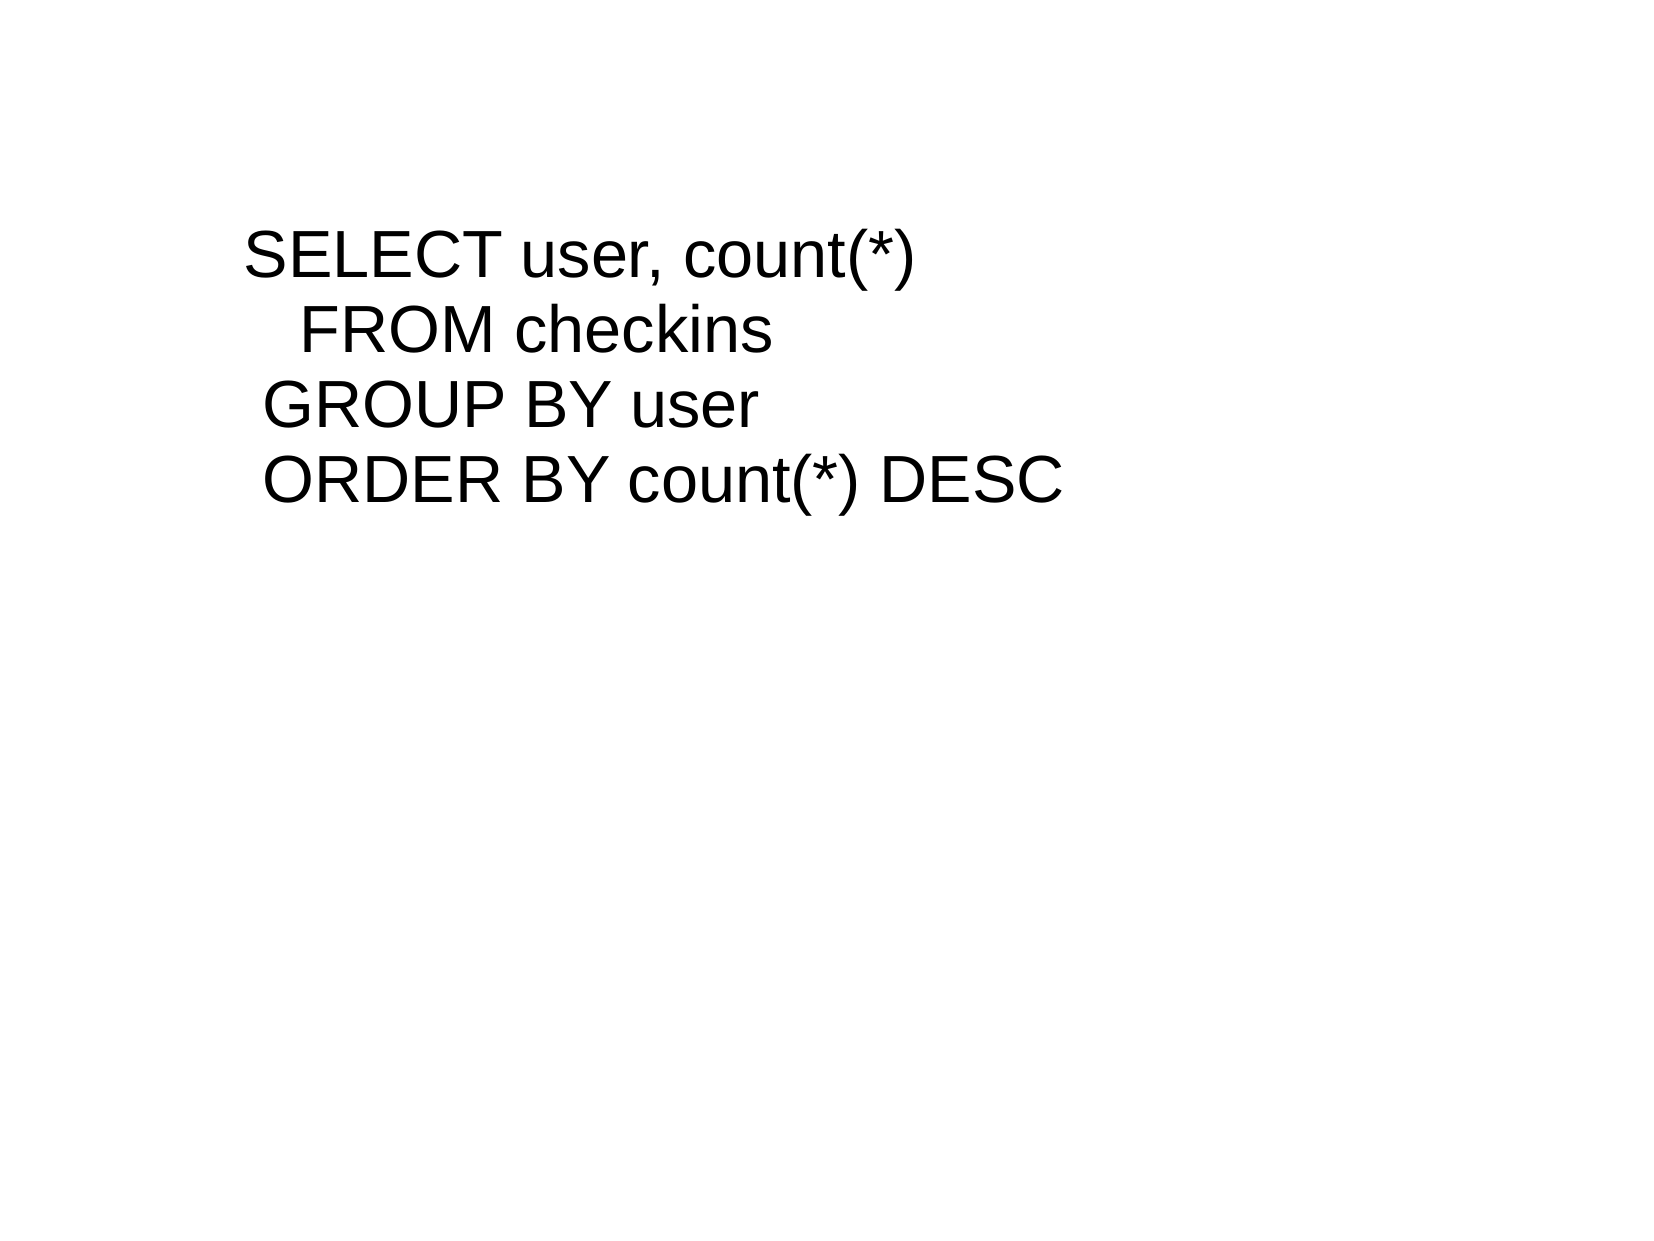

SELECT user, count(*)
 FROM checkins
 GROUP BY user
 ORDER BY count(*) DESC